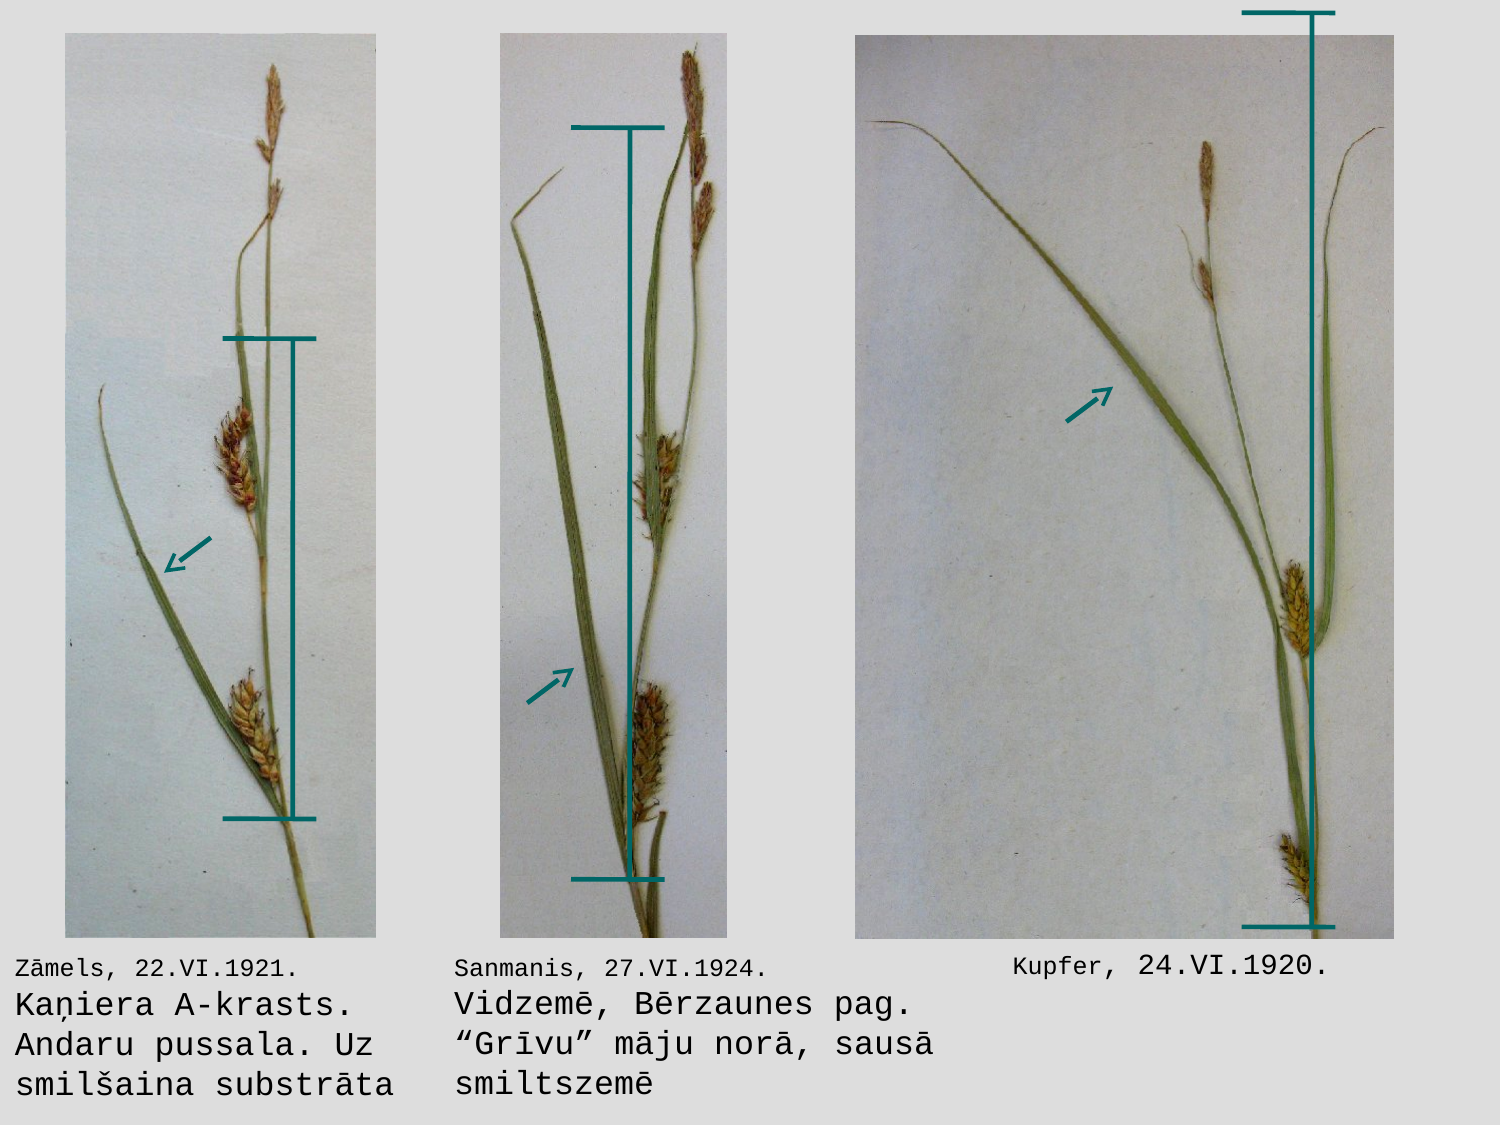

#
Kupfer, 24.VI.1920.
Sanmanis, 27.VI.1924.
Vidzemē, Bērzaunes pag.
“Grīvu” māju norā, sausā
smiltszemē
Zāmels, 22.VI.1921.
Kaņiera A-krasts.
Andaru pussala. Uz
smilšaina substrāta